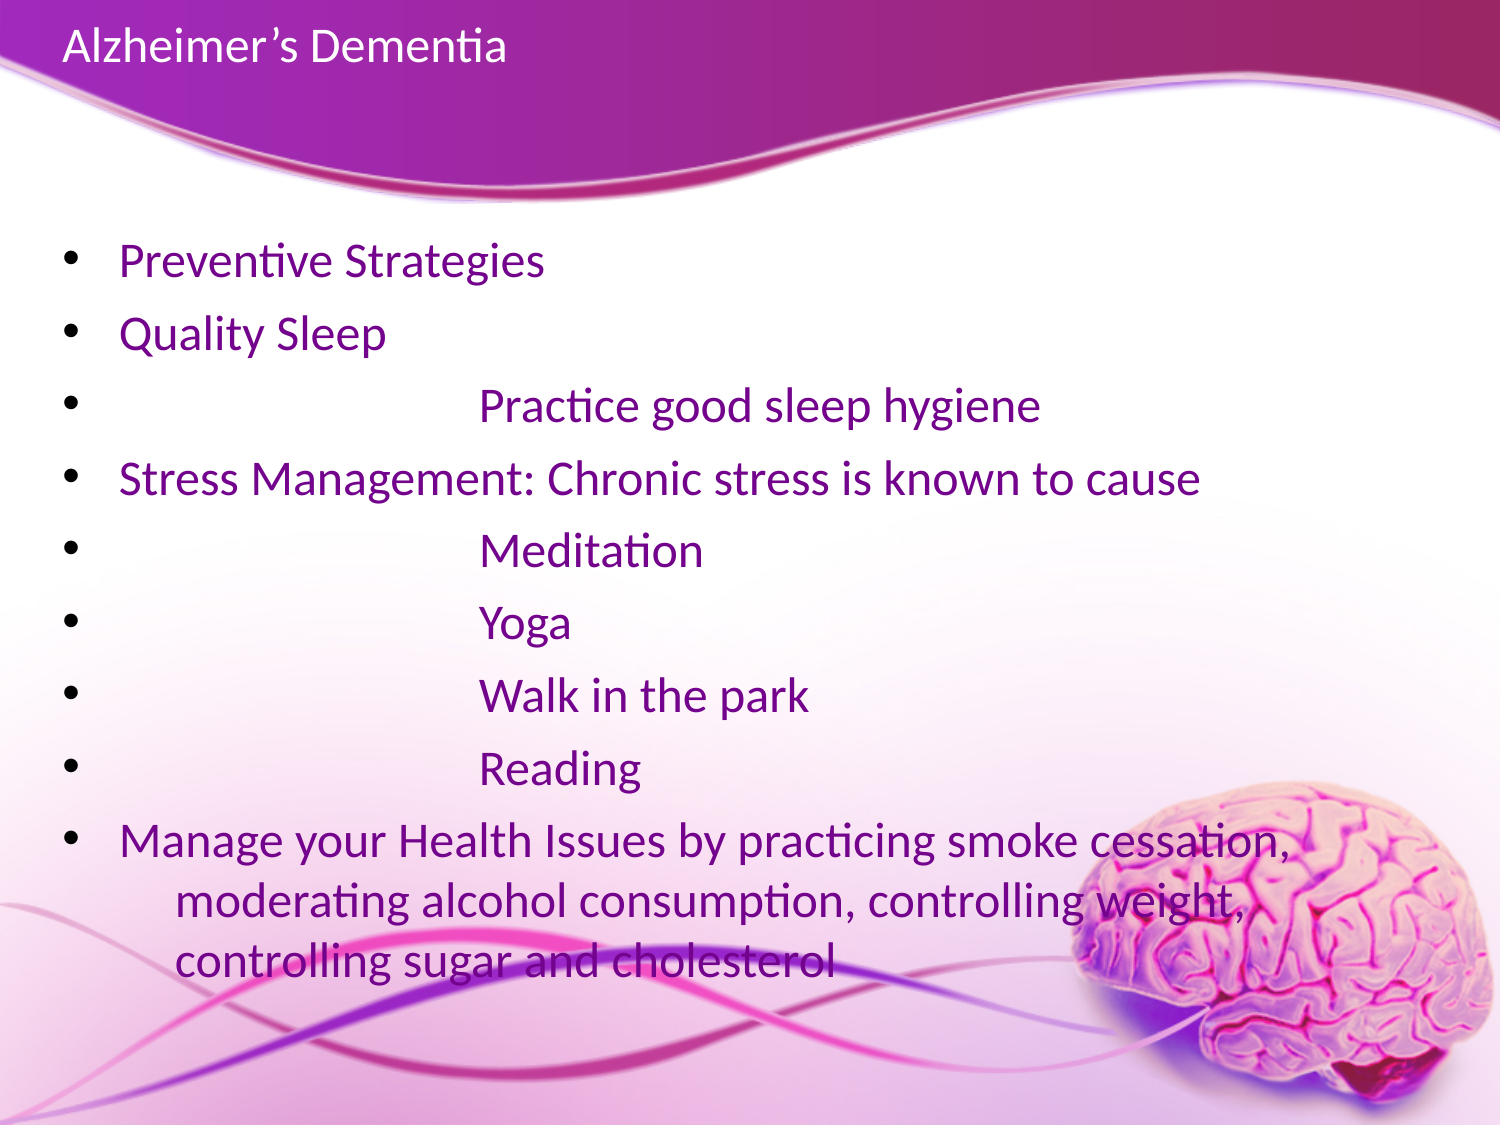

# Alzheimer’s Dementia
Preventive Strategies
Quality Sleep
 Practice good sleep hygiene
Stress Management: Chronic stress is known to cause
 Meditation
 Yoga
 Walk in the park
 Reading
Manage your Health Issues by practicing smoke cessation, moderating alcohol consumption, controlling weight, controlling sugar and cholesterol